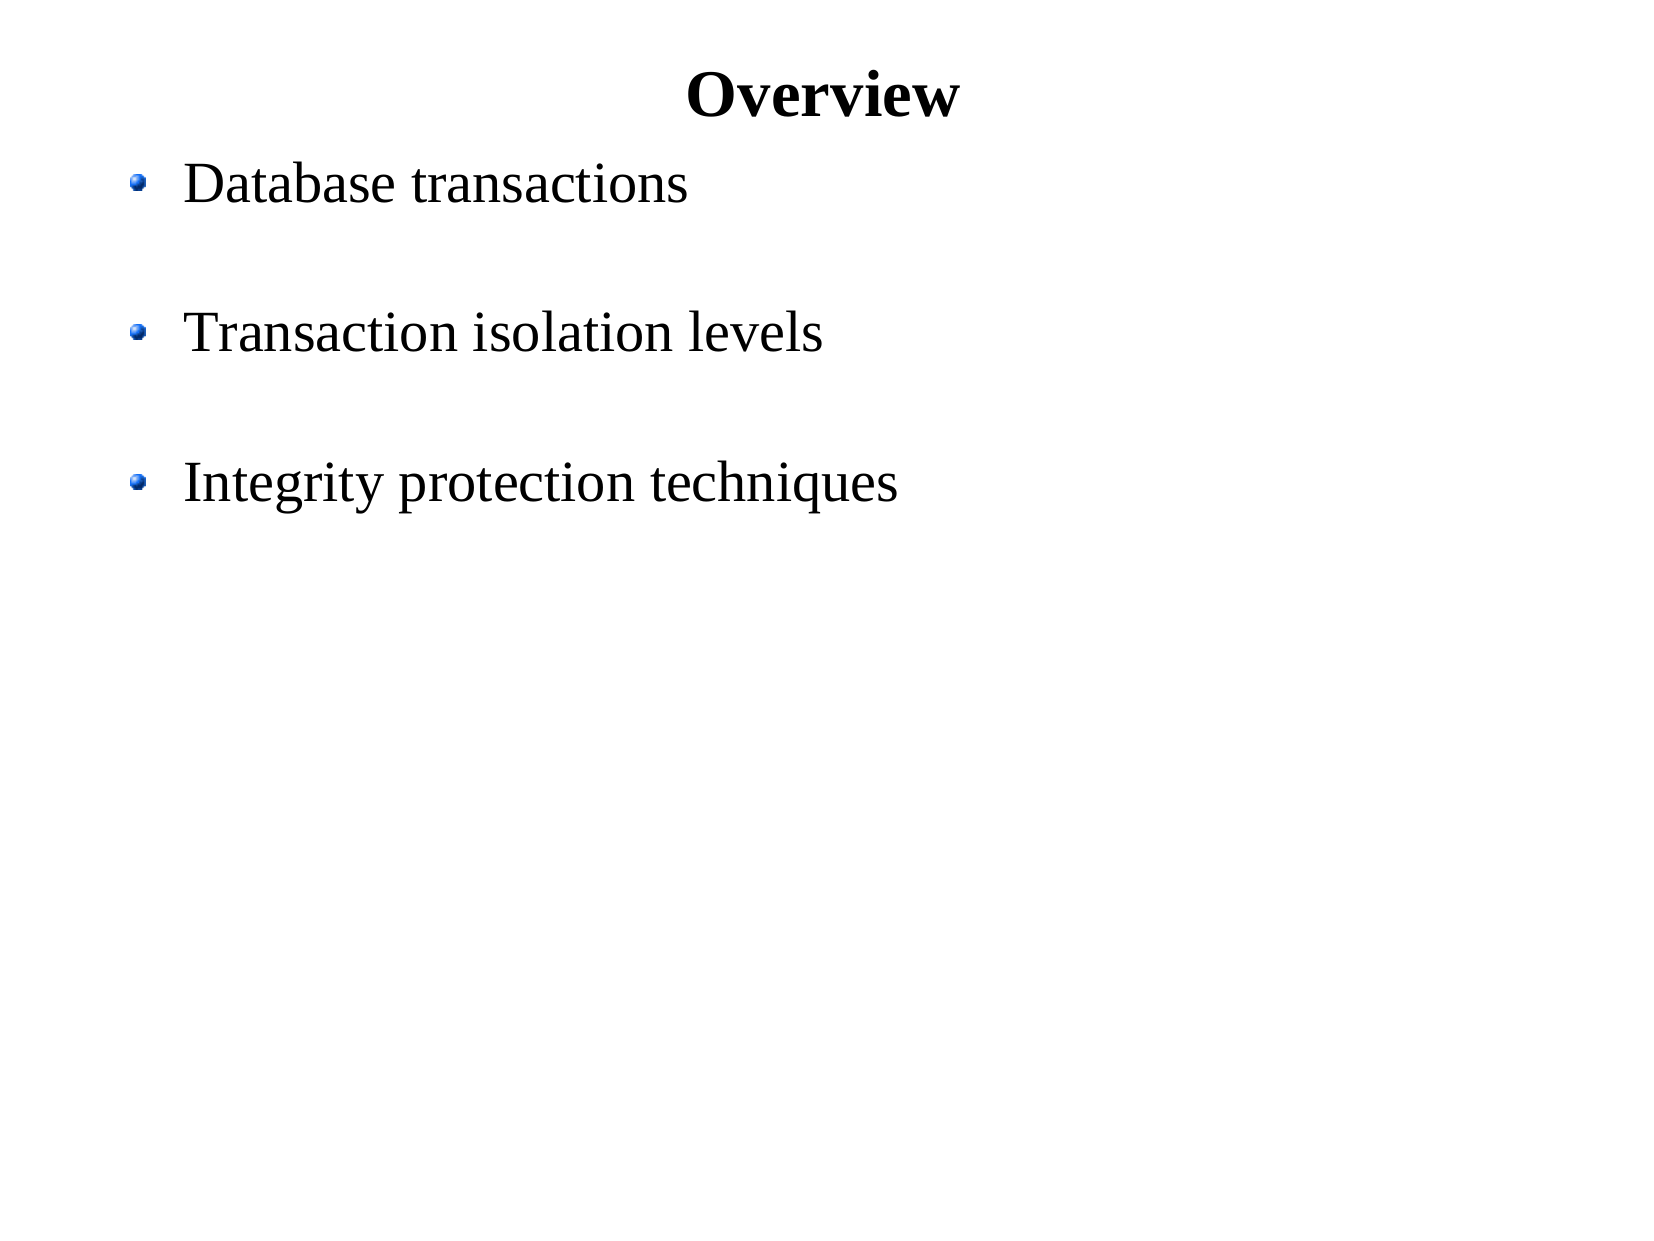

# Overview
Database transactions
Transaction isolation levels
Integrity protection techniques